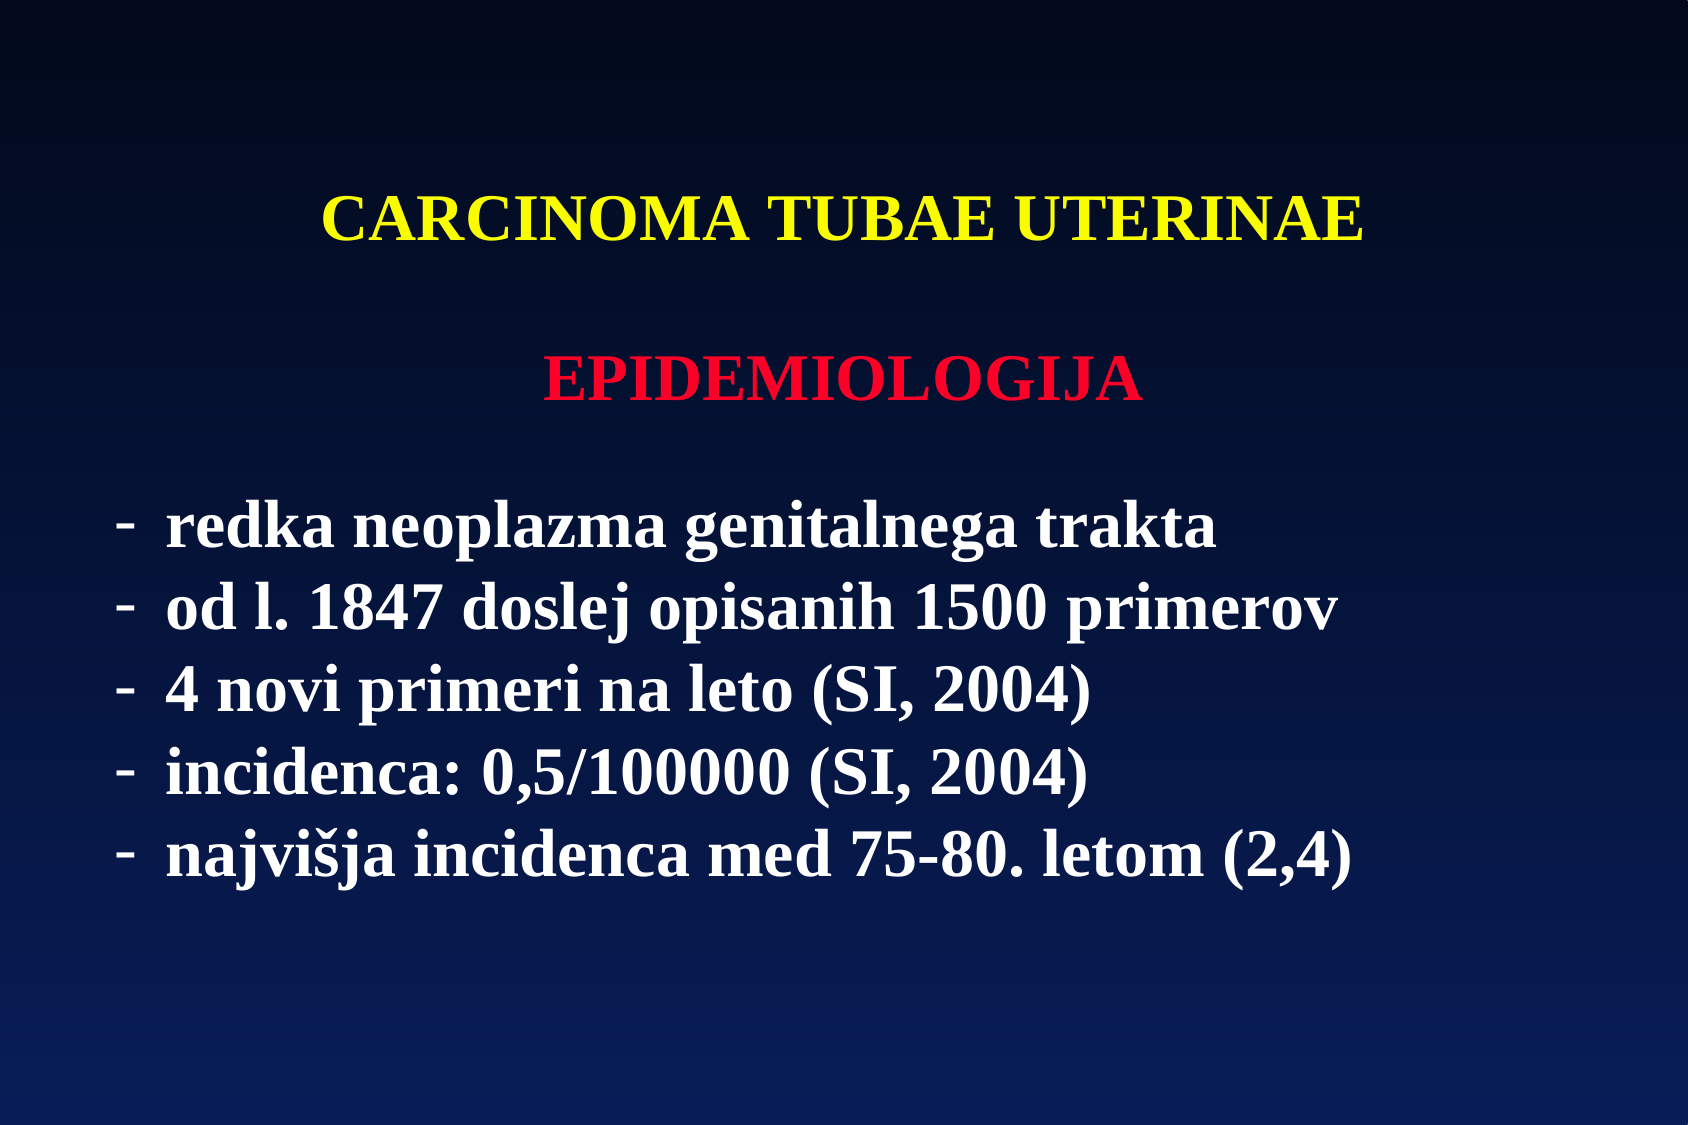

# CARCINOMA TUBAE UTERINAE EPIDEMIOLOGIJA
redka neoplazma genitalnega trakta
od l. 1847 doslej opisanih 1500 primerov
4 novi primeri na leto (SI, 2004)
incidenca: 0,5/100000 (SI, 2004)
najvišja incidenca med 75-80. letom (2,4)